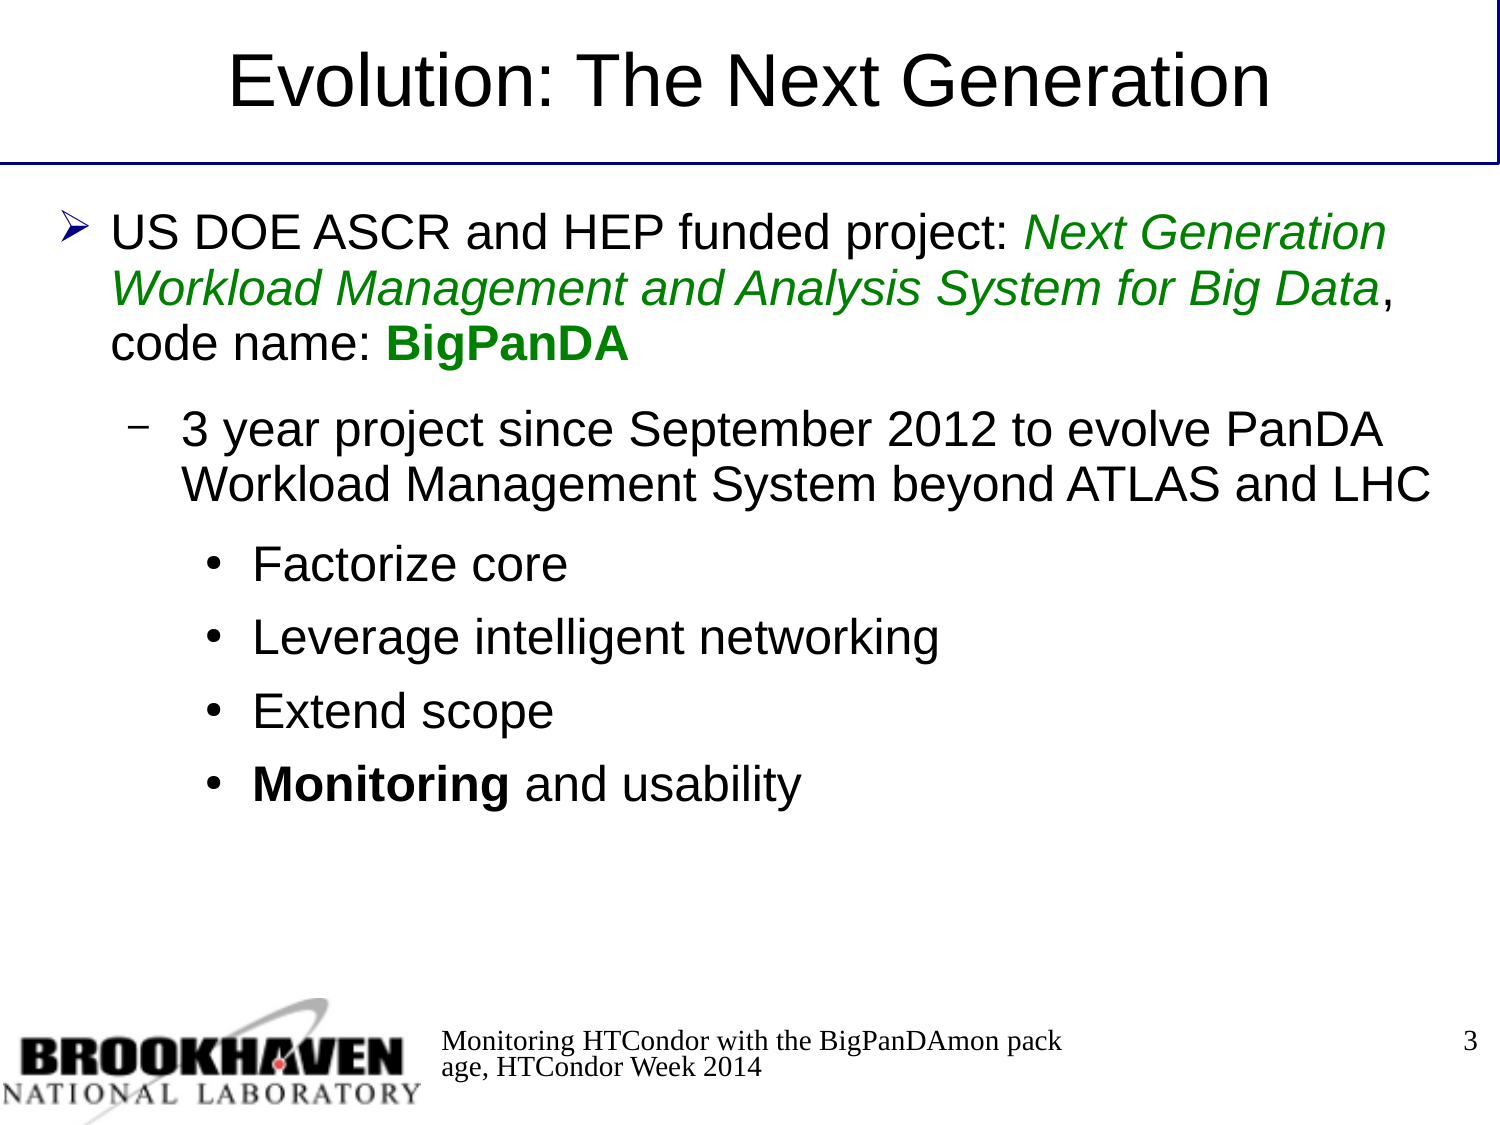

# Evolution: The Next Generation
US DOE ASCR and HEP funded project: Next Generation Workload Management and Analysis System for Big Data, code name: BigPanDA
3 year project since September 2012 to evolve PanDA Workload Management System beyond ATLAS and LHC
Factorize core
Leverage intelligent networking
Extend scope
Monitoring and usability
Monitoring HTCondor with the BigPanDAmon package, HTCondor Week 2014
3